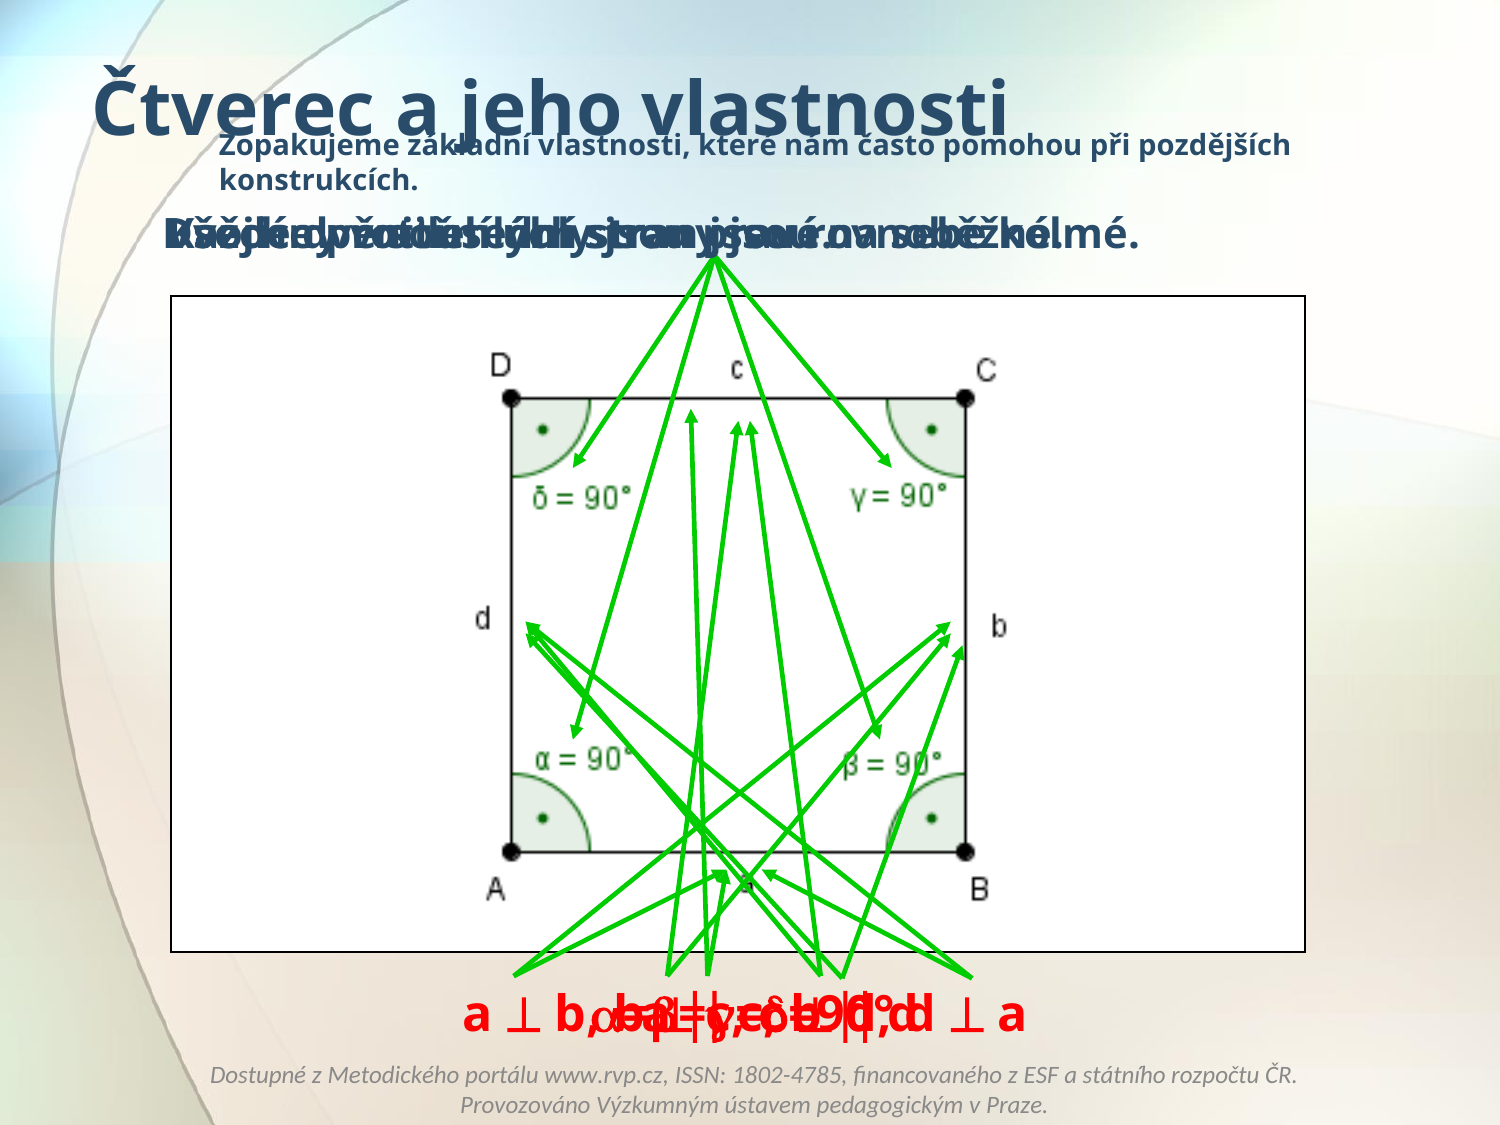

# Čtverec a jeho vlastnosti
Zopakujeme základní vlastnosti, které nám často pomohou při pozdějších konstrukcích.
Dvojice protilehlých stran jsou rovnoběžné.
Všechny vnitřní úhly jsou pravé.
Každé dvě sousední strany jsou na sebe kolmé.
====90°
a  b, b  c, c  d, d  a
a  c, b  d